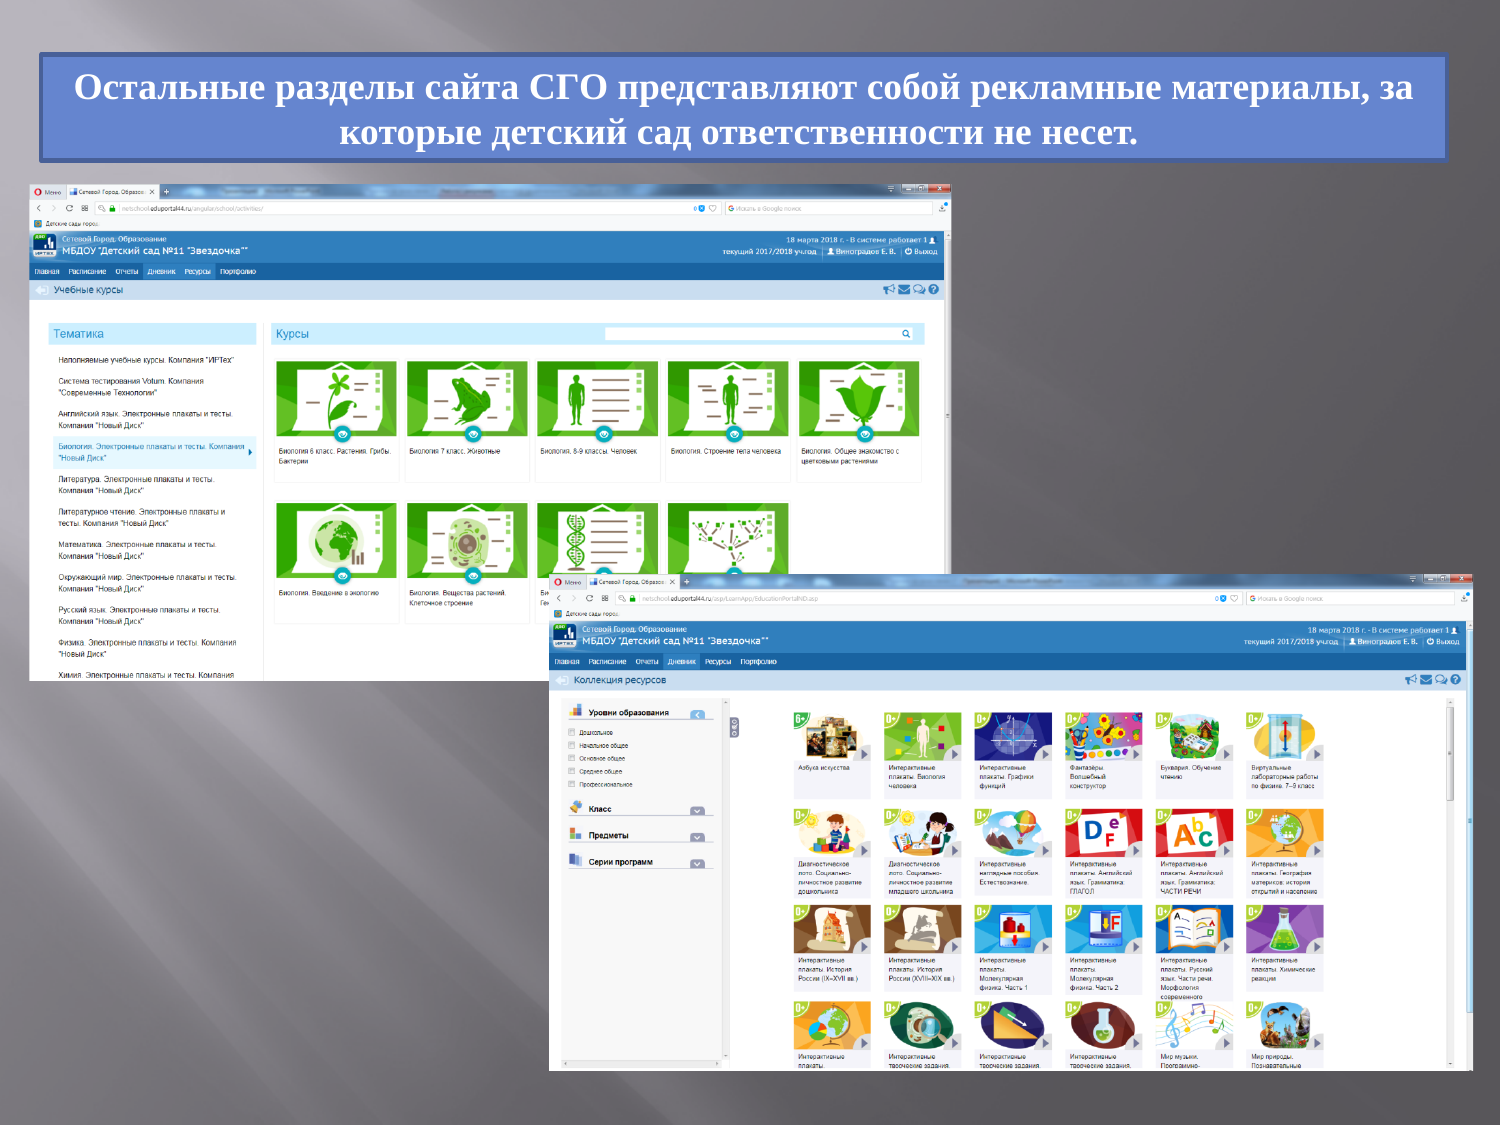

Остальные разделы сайта СГО представляют собой рекламные материалы, за которые детский сад ответственности не несет.
#